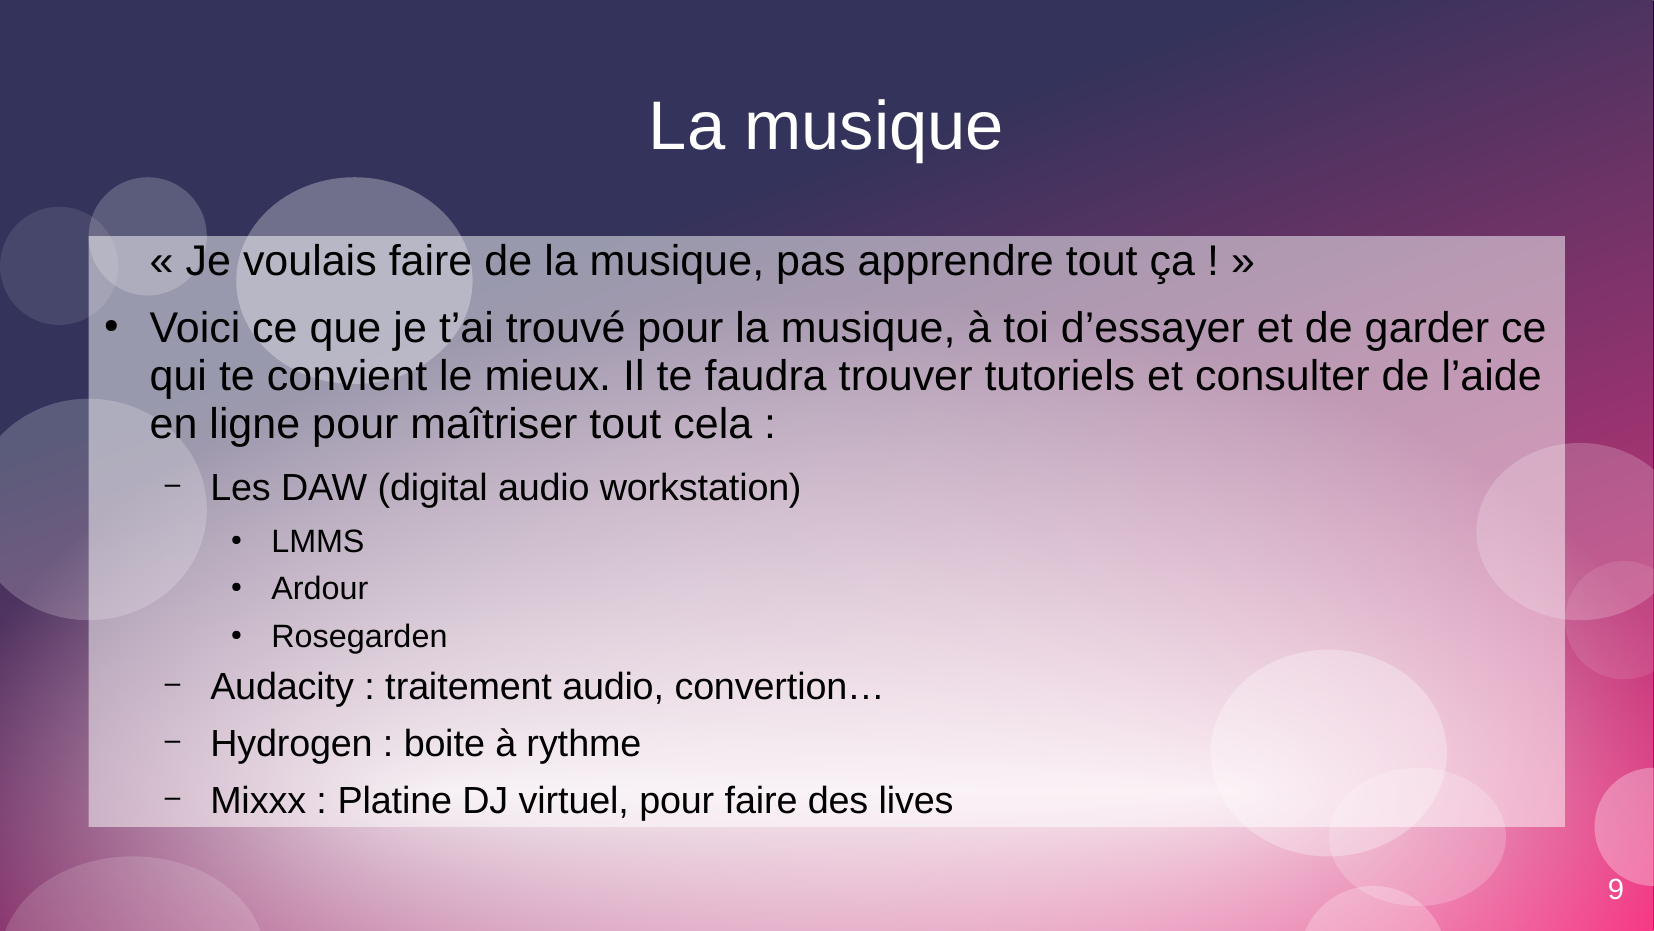

# La musique
« Je voulais faire de la musique, pas apprendre tout ça ! »
Voici ce que je t’ai trouvé pour la musique, à toi d’essayer et de garder ce qui te convient le mieux. Il te faudra trouver tutoriels et consulter de l’aide en ligne pour maîtriser tout cela :
Les DAW (digital audio workstation)
LMMS
Ardour
Rosegarden
Audacity : traitement audio, convertion…
Hydrogen : boite à rythme
Mixxx : Platine DJ virtuel, pour faire des lives